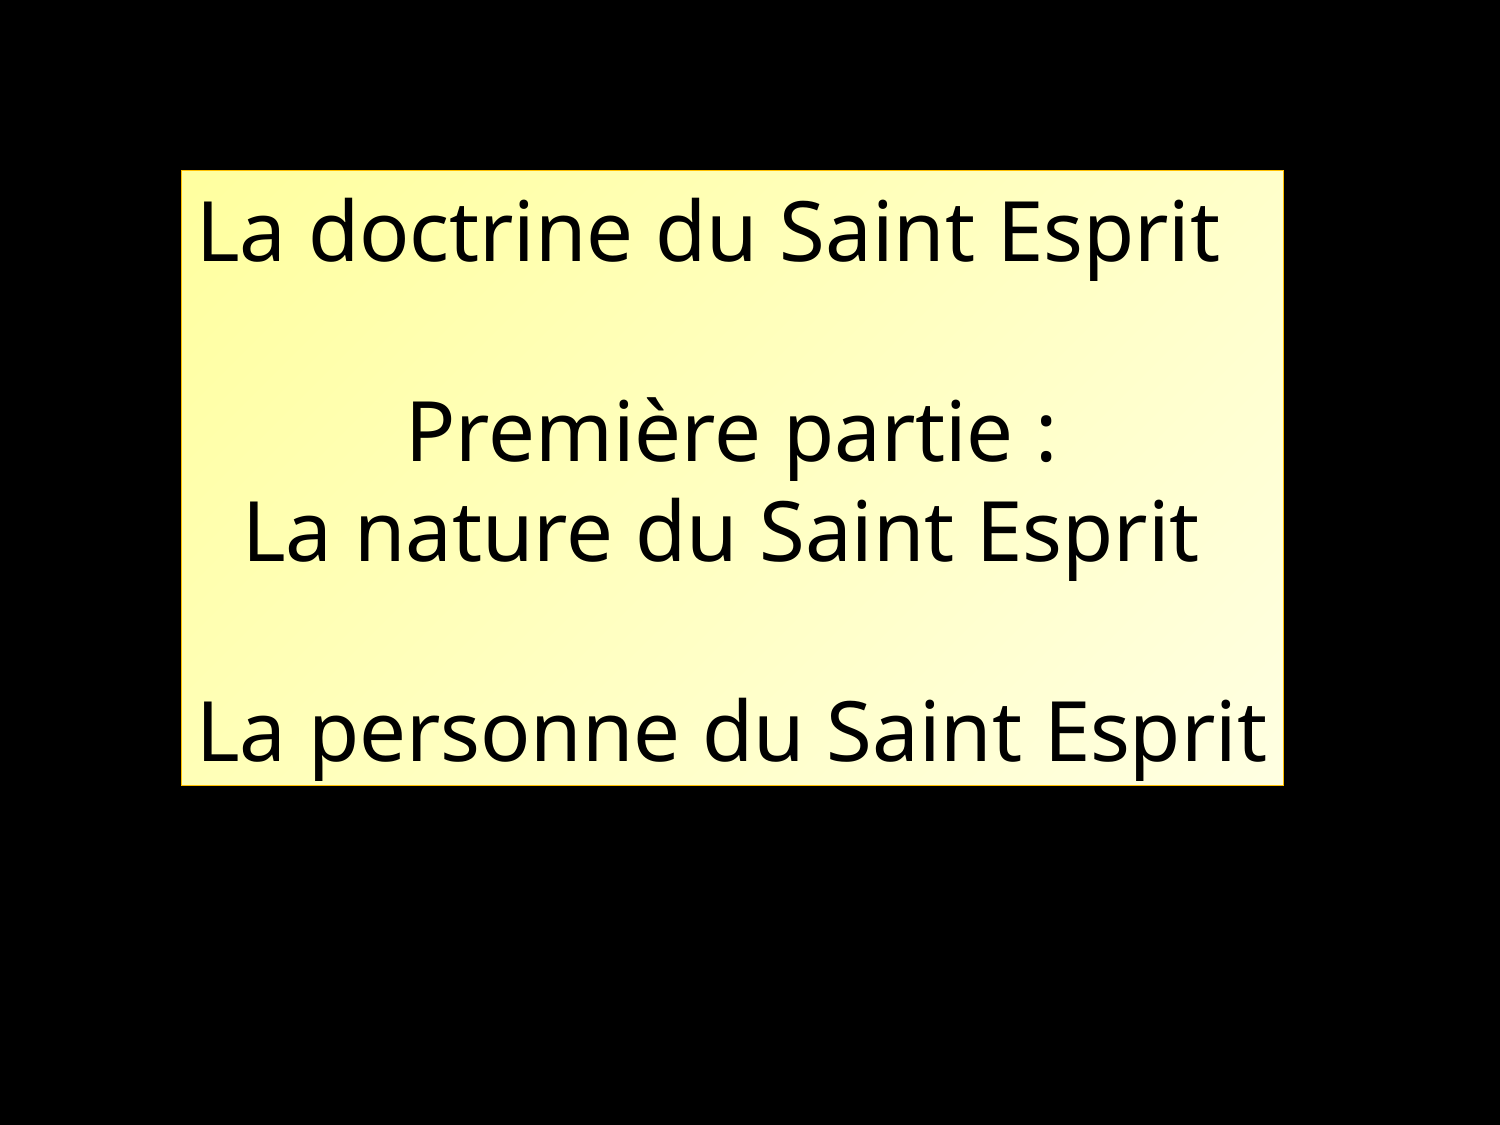

La doctrine du Saint Esprit
Première partie :
La nature du Saint Esprit
La personne du Saint Esprit